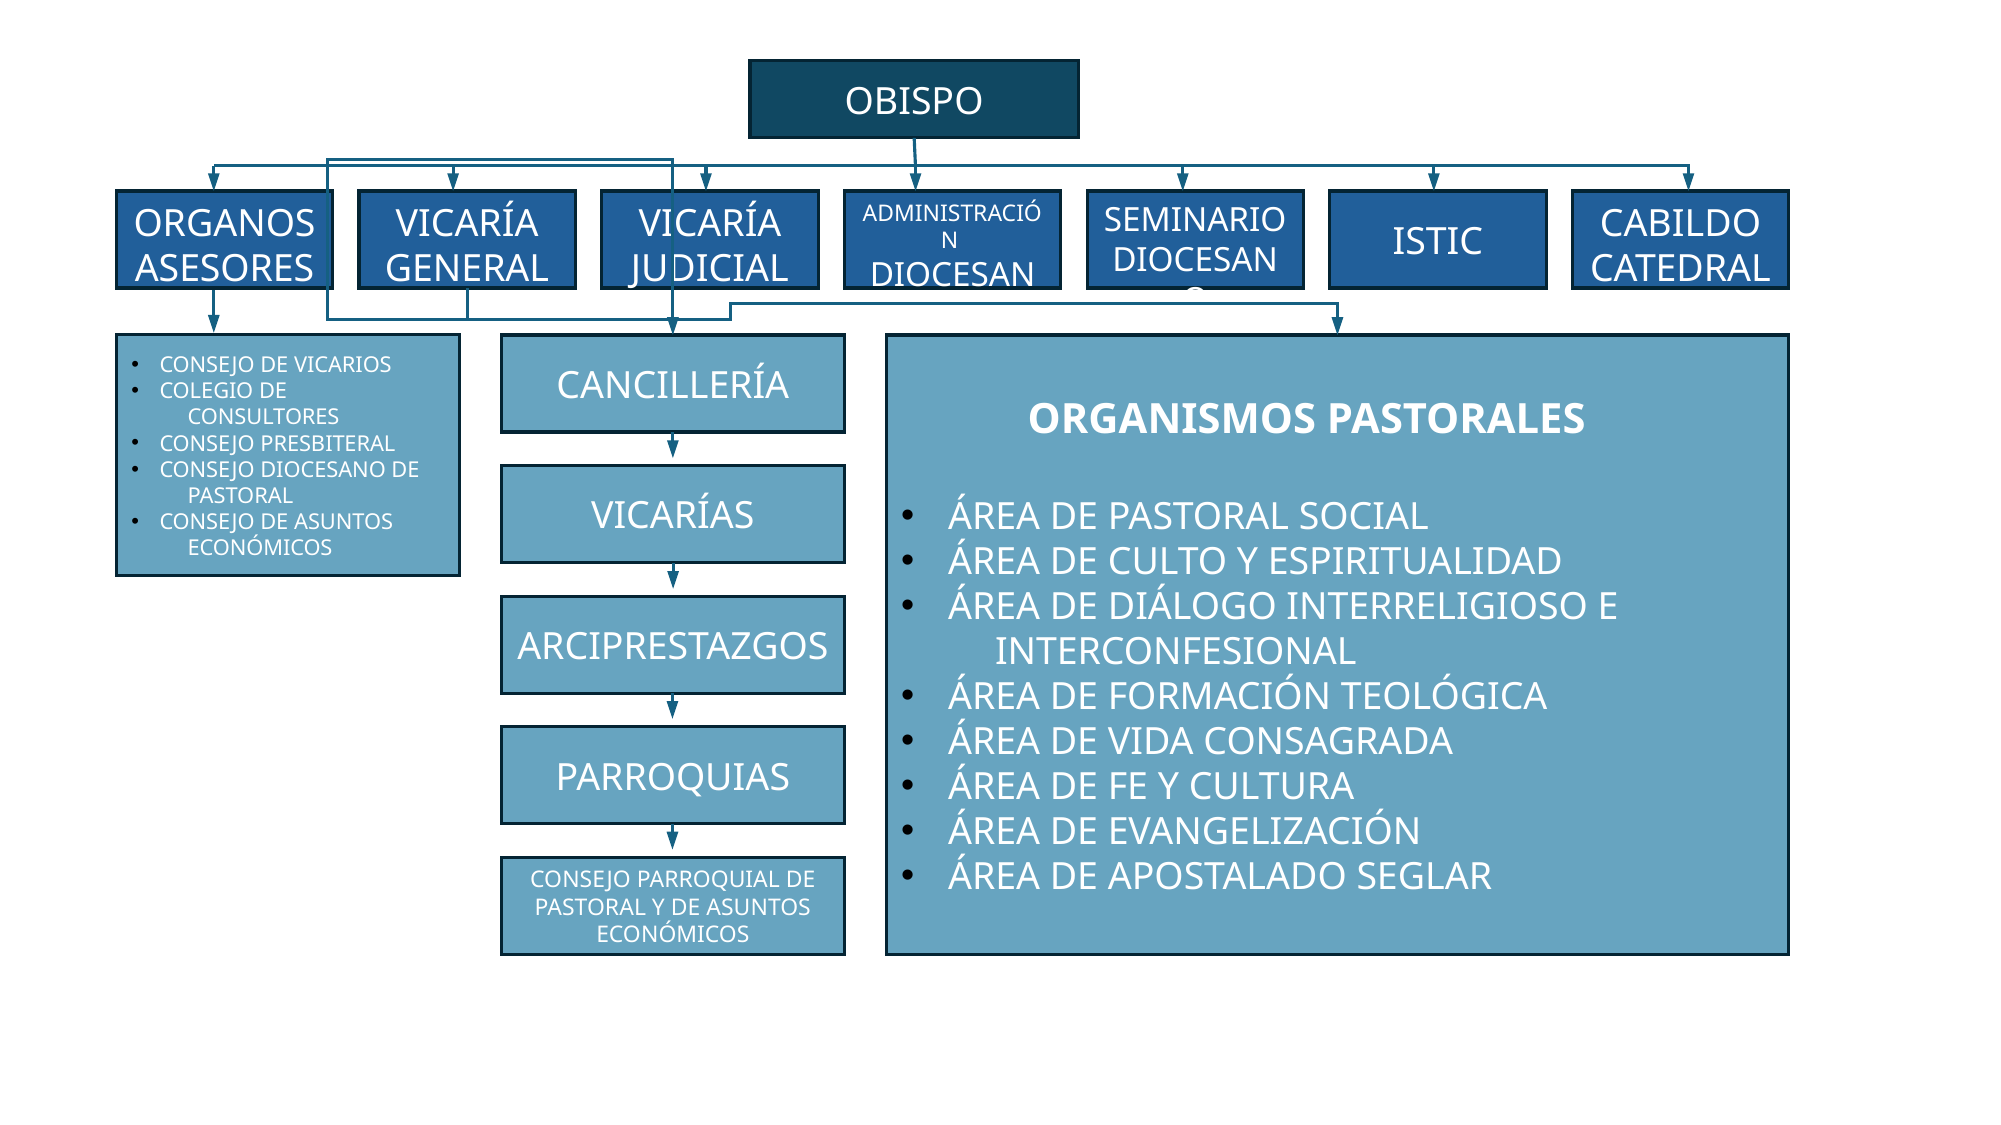

OBISPO
ORGANOS
ASESORES
VICARÍA
GENERAL
VICARÍA JUDICIAL
ADMINISTRACIÓN
DIOCESANA
SEMINARIO
DIOCESANO
ISTIC
CABILDO
CATEDRAL
CONSEJO DE VICARIOS
COLEGIO DE CONSULTORES
CONSEJO PRESBITERAL
CONSEJO DIOCESANO DE PASTORAL
CONSEJO DE ASUNTOS ECONÓMICOS
CANCILLERÍA
ORGANISMOS PASTORALES
ÁREA DE PASTORAL SOCIAL
ÁREA DE CULTO Y ESPIRITUALIDAD
ÁREA DE DIÁLOGO INTERRELIGIOSO E INTERCONFESIONAL
ÁREA DE FORMACIÓN TEOLÓGICA
ÁREA DE VIDA CONSAGRADA
ÁREA DE FE Y CULTURA
ÁREA DE EVANGELIZACIÓN
ÁREA DE APOSTALADO SEGLAR
VICARÍAS
ARCIPRESTAZGOS
PARROQUIAS
CONSEJO PARROQUIAL DE PASTORAL Y DE ASUNTOS ECONÓMICOS